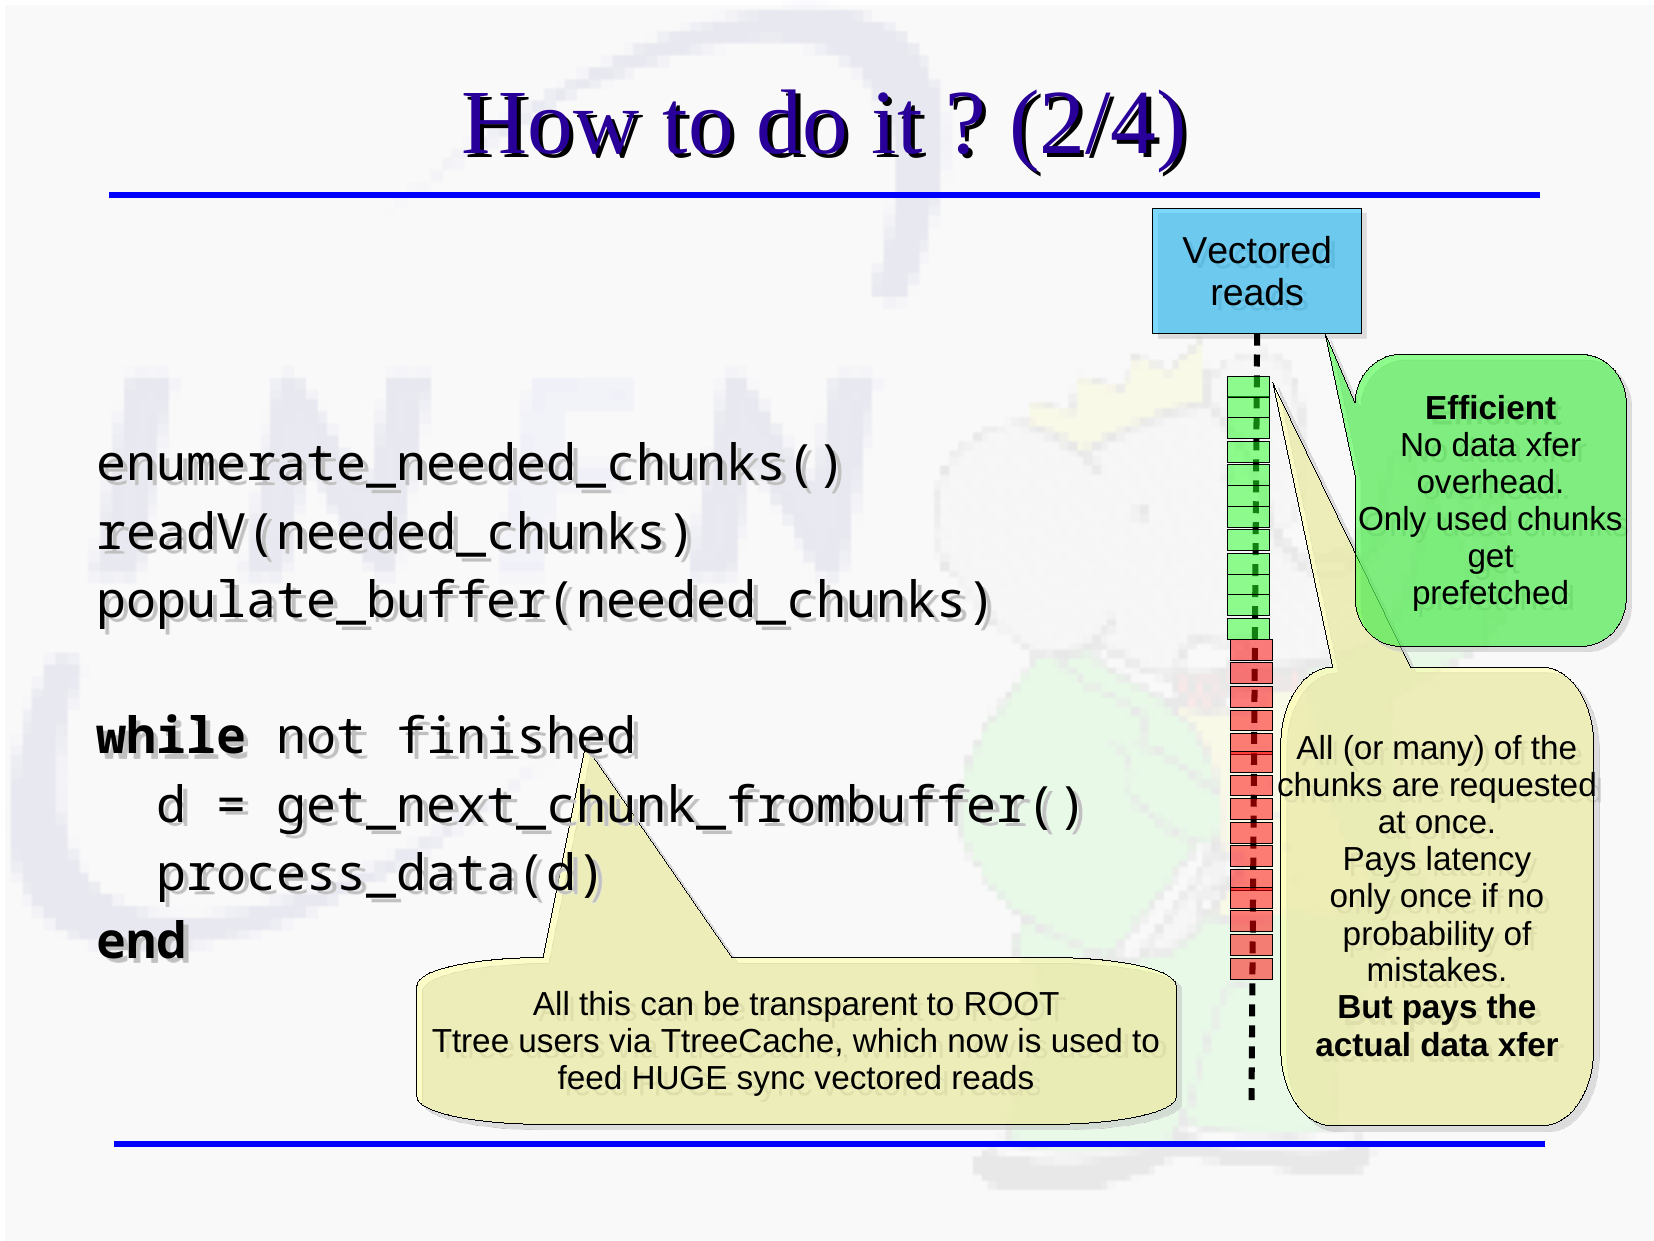

# How to do it ? (2/4)
Vectored
reads
Efficient
No data xfer
overhead.
Only used chunks
get
prefetched
enumerate_needed_chunks()
readV(needed_chunks)
populate_buffer(needed_chunks)
while not finished
 d = get_next_chunk_frombuffer()
 process_data(d)
end
All (or many) of the
chunks are requested
at once.
Pays latency
only once if no
probability of
mistakes.
But pays the
actual data xfer
All this can be transparent to ROOT
Ttree users via TtreeCache, which now is used to
feed HUGE sync vectored reads